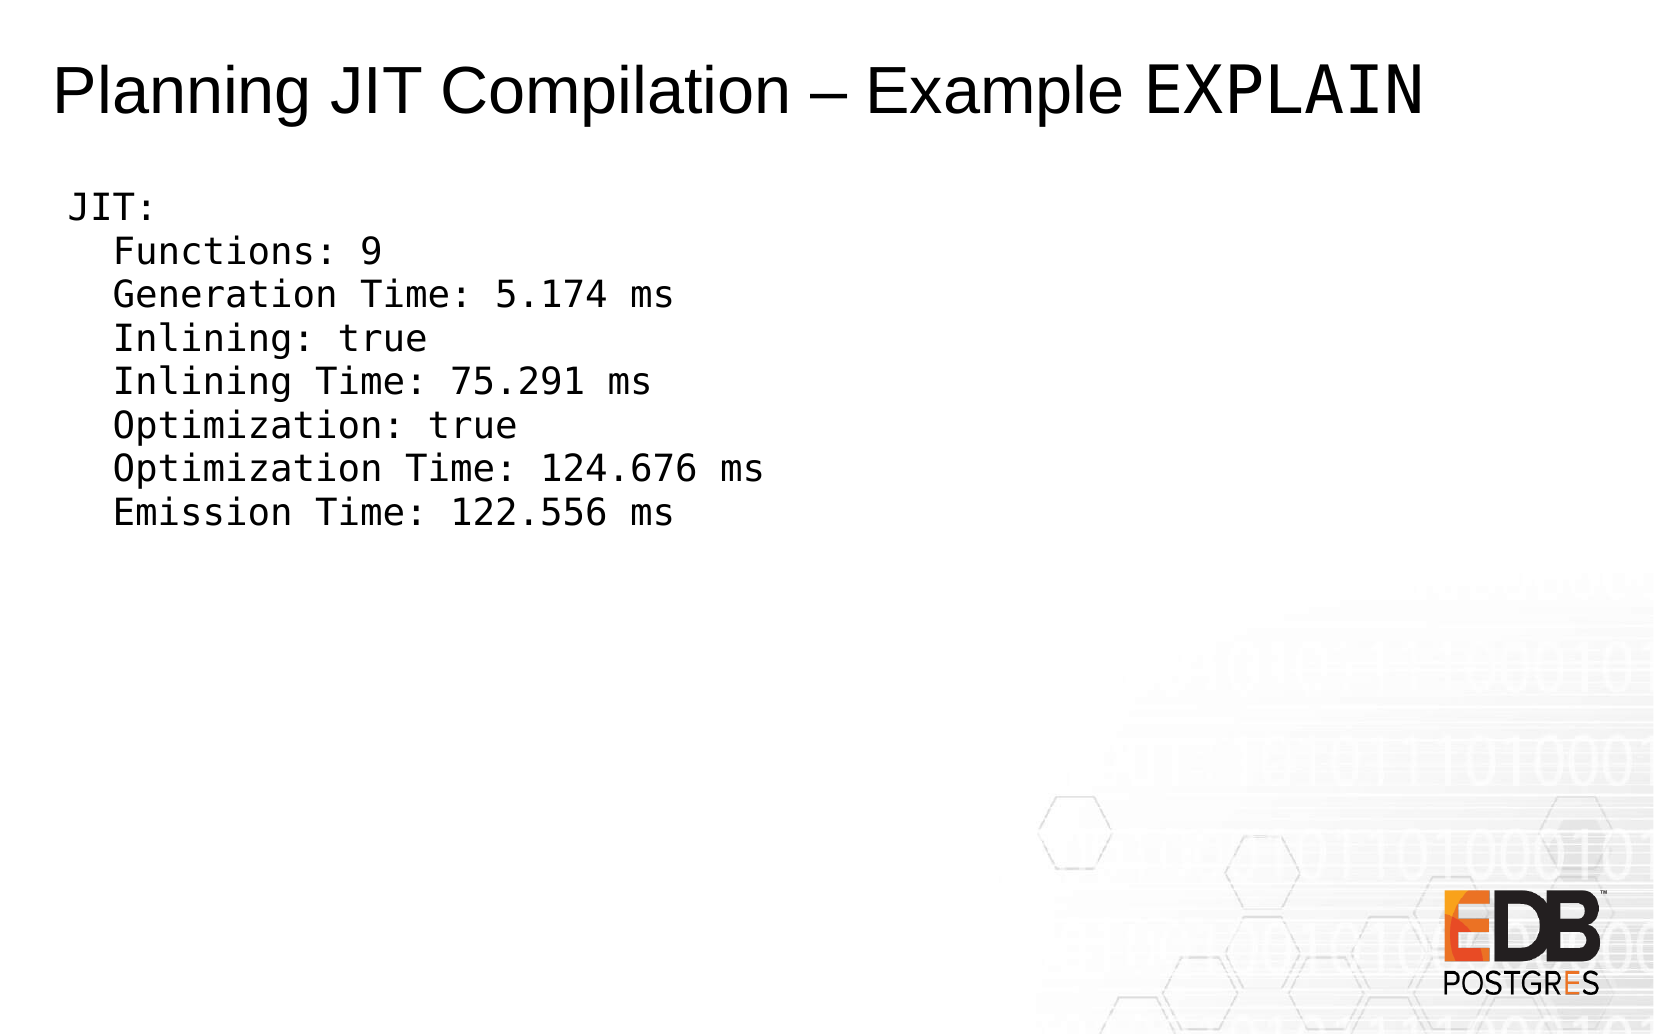

# Planning JIT Compilation – Example EXPLAIN
JIT:
 Functions: 9
 Generation Time: 5.174 ms
 Inlining: true
 Inlining Time: 75.291 ms
 Optimization: true
 Optimization Time: 124.676 ms
 Emission Time: 122.556 ms